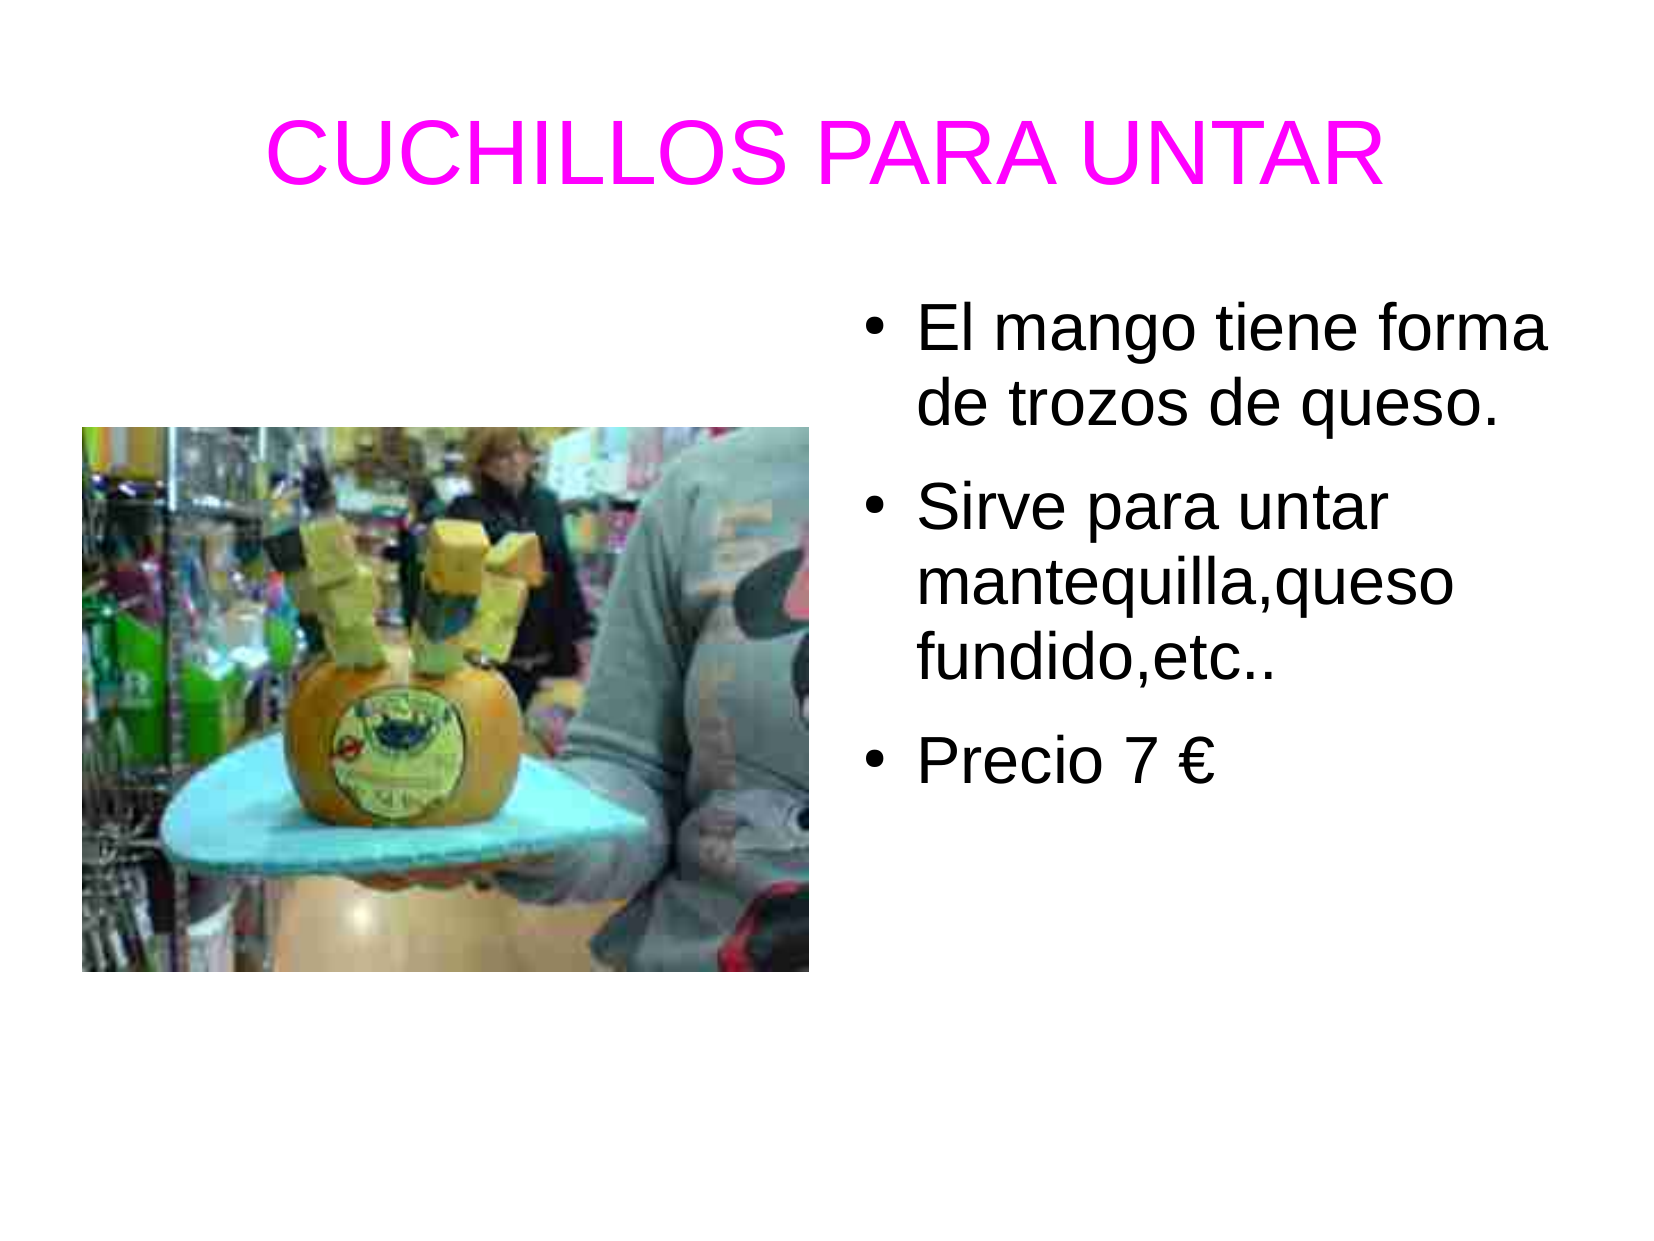

# CUCHILLOS PARA UNTAR
El mango tiene forma de trozos de queso.
Sirve para untar mantequilla,queso fundido,etc..
Precio 7 €